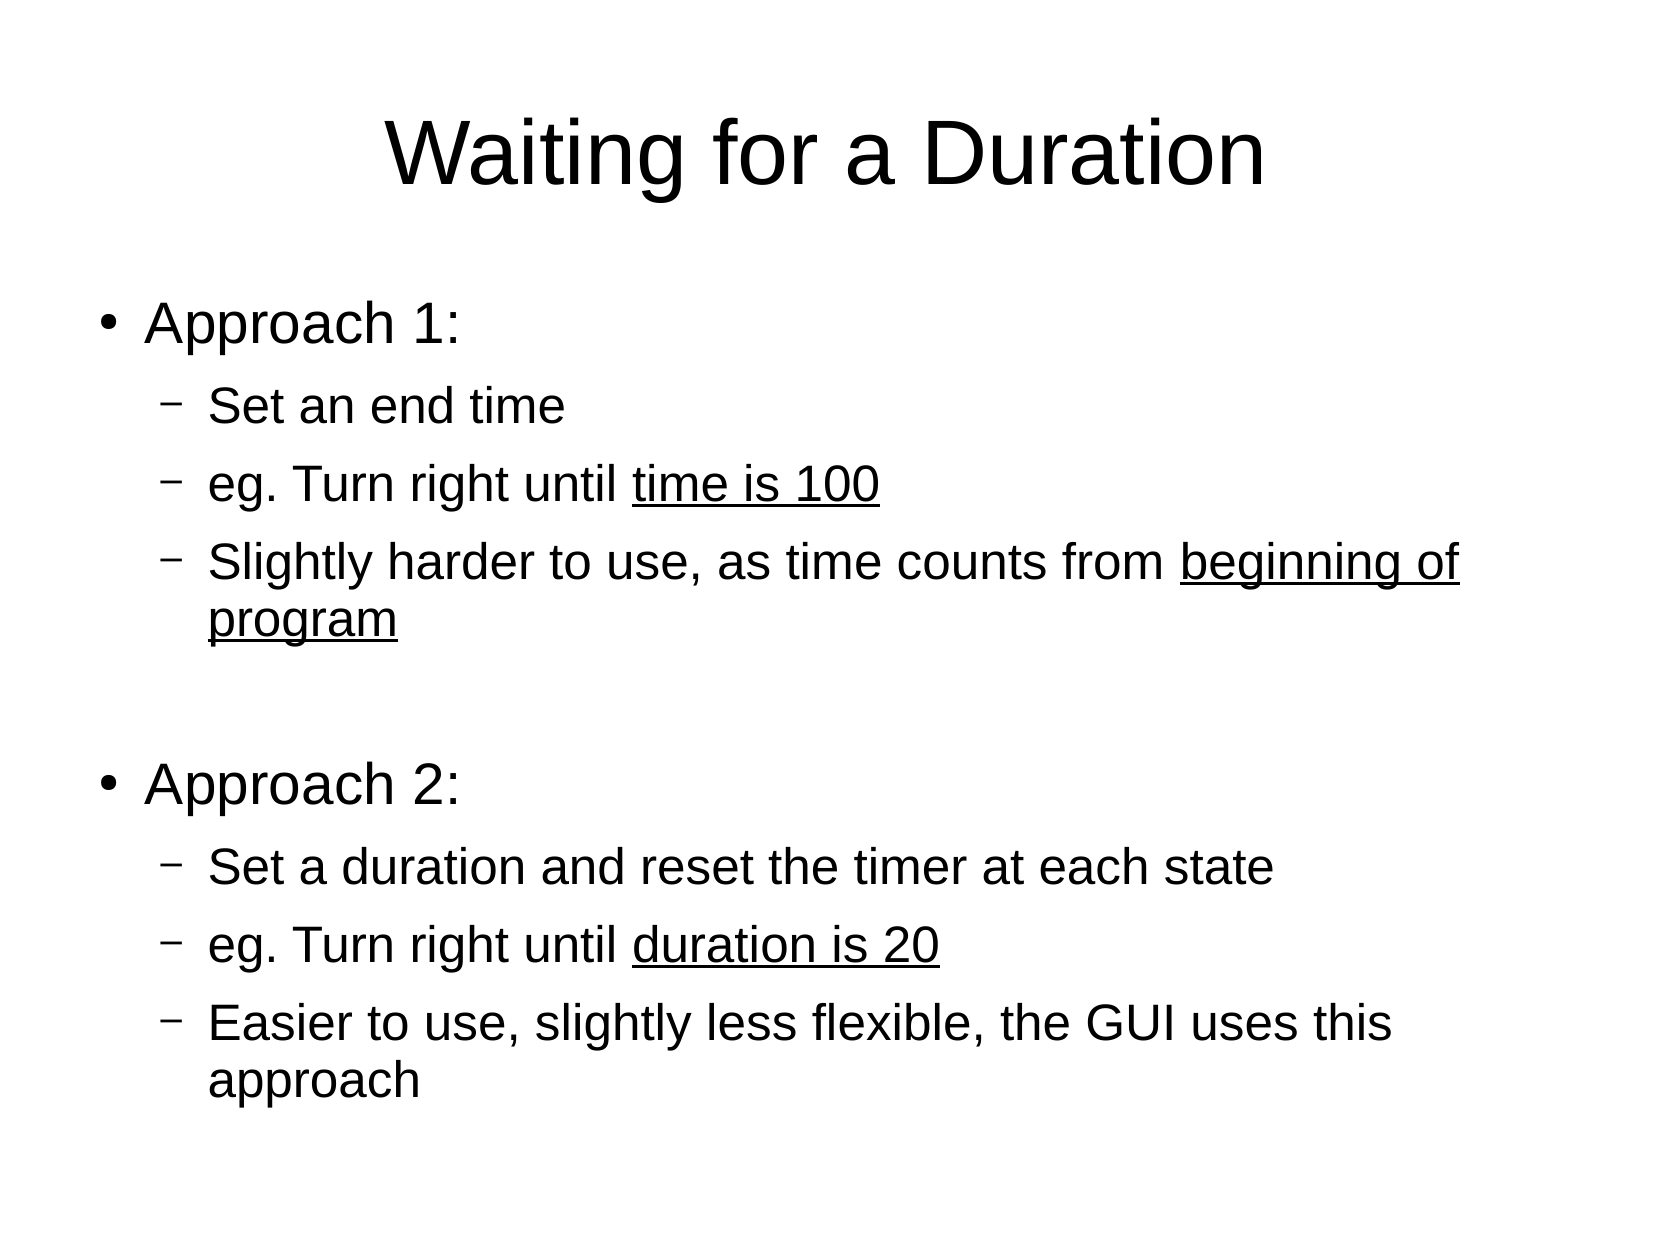

# Waiting for a Duration
Approach 1:
Set an end time
eg. Turn right until time is 100
Slightly harder to use, as time counts from beginning of program
Approach 2:
Set a duration and reset the timer at each state
eg. Turn right until duration is 20
Easier to use, slightly less flexible, the GUI uses this approach